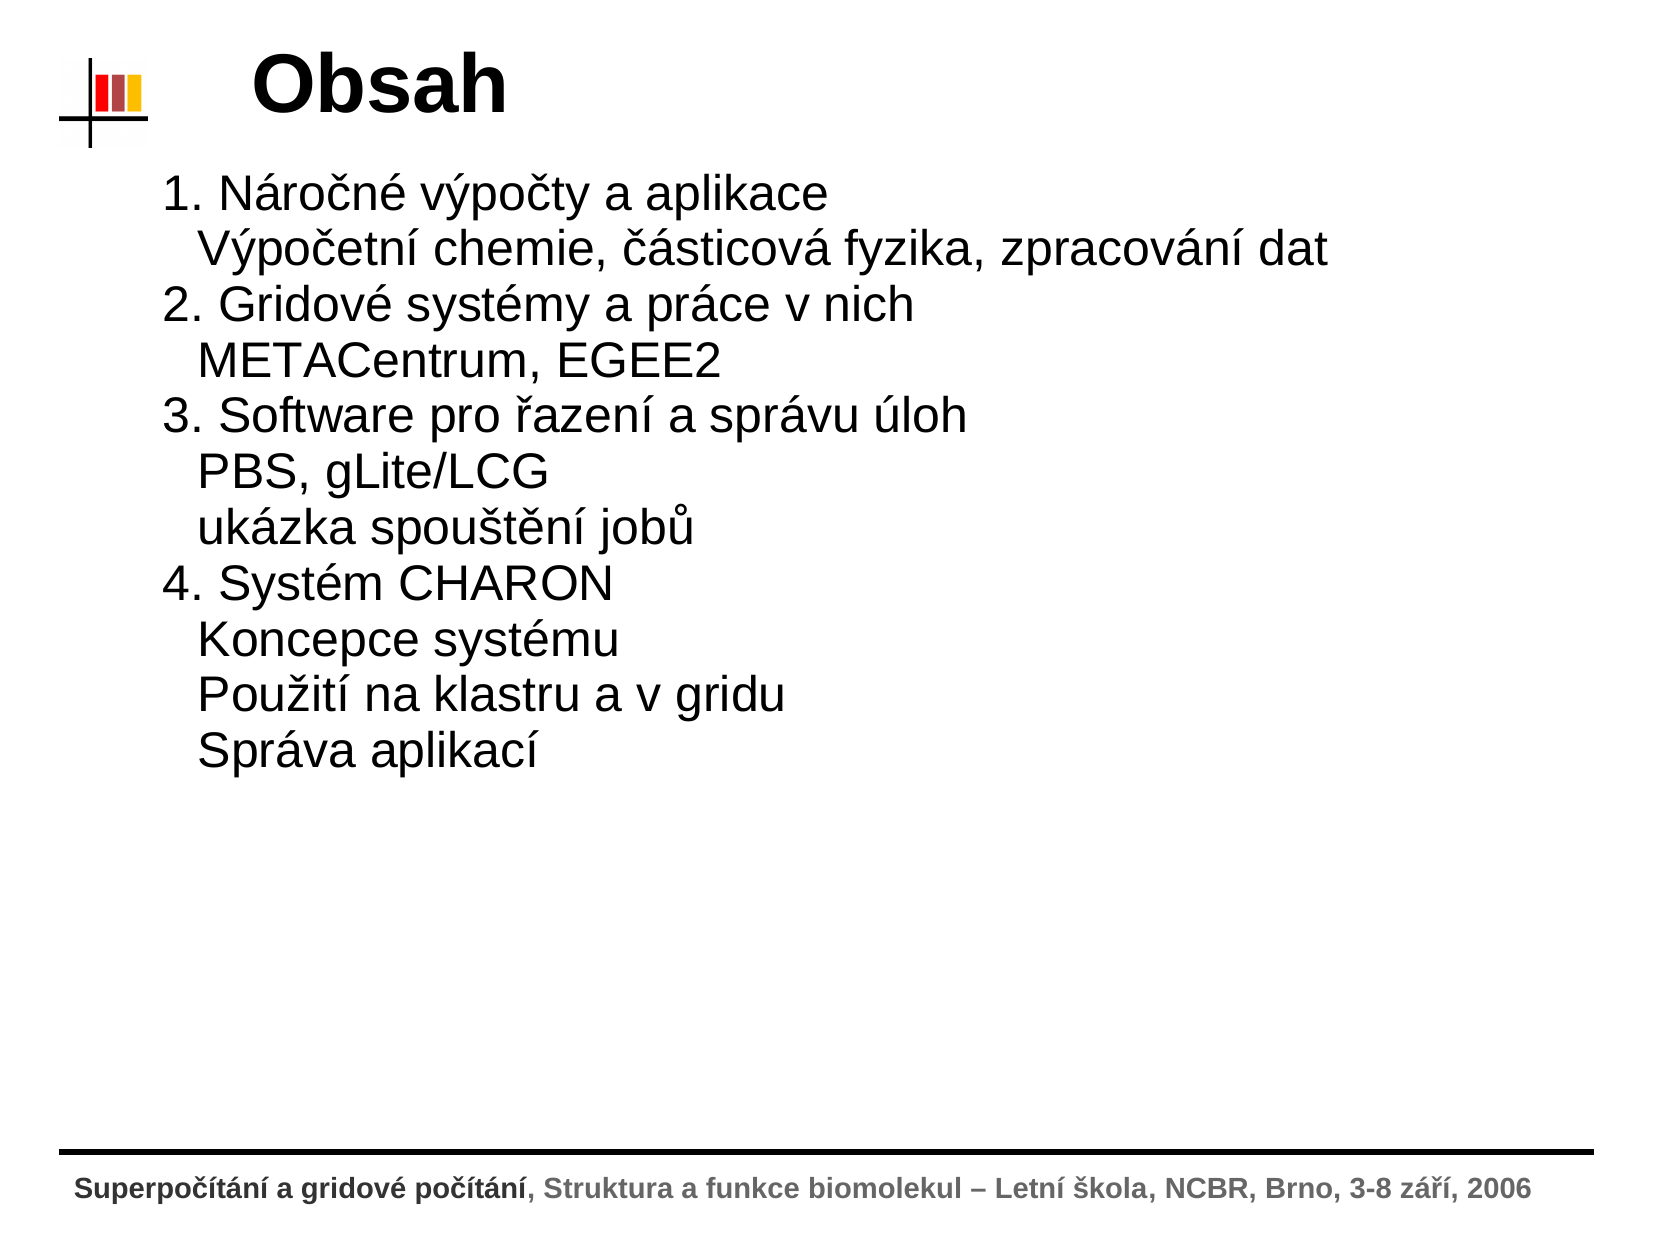

Obsah
1. Náročné výpočty a aplikace
Výpočetní chemie, částicová fyzika, zpracování dat
2. Gridové systémy a práce v nich
METACentrum, EGEE2
3. Software pro řazení a správu úloh
PBS, gLite/LCG
ukázka spouštění jobů
4. Systém CHARON
Koncepce systému
Použití na klastru a v gridu
Správa aplikací
Superpočítání a gridové počítání, Struktura a funkce biomolekul – Letní škola, NCBR, Brno, 3-8 září, 2006